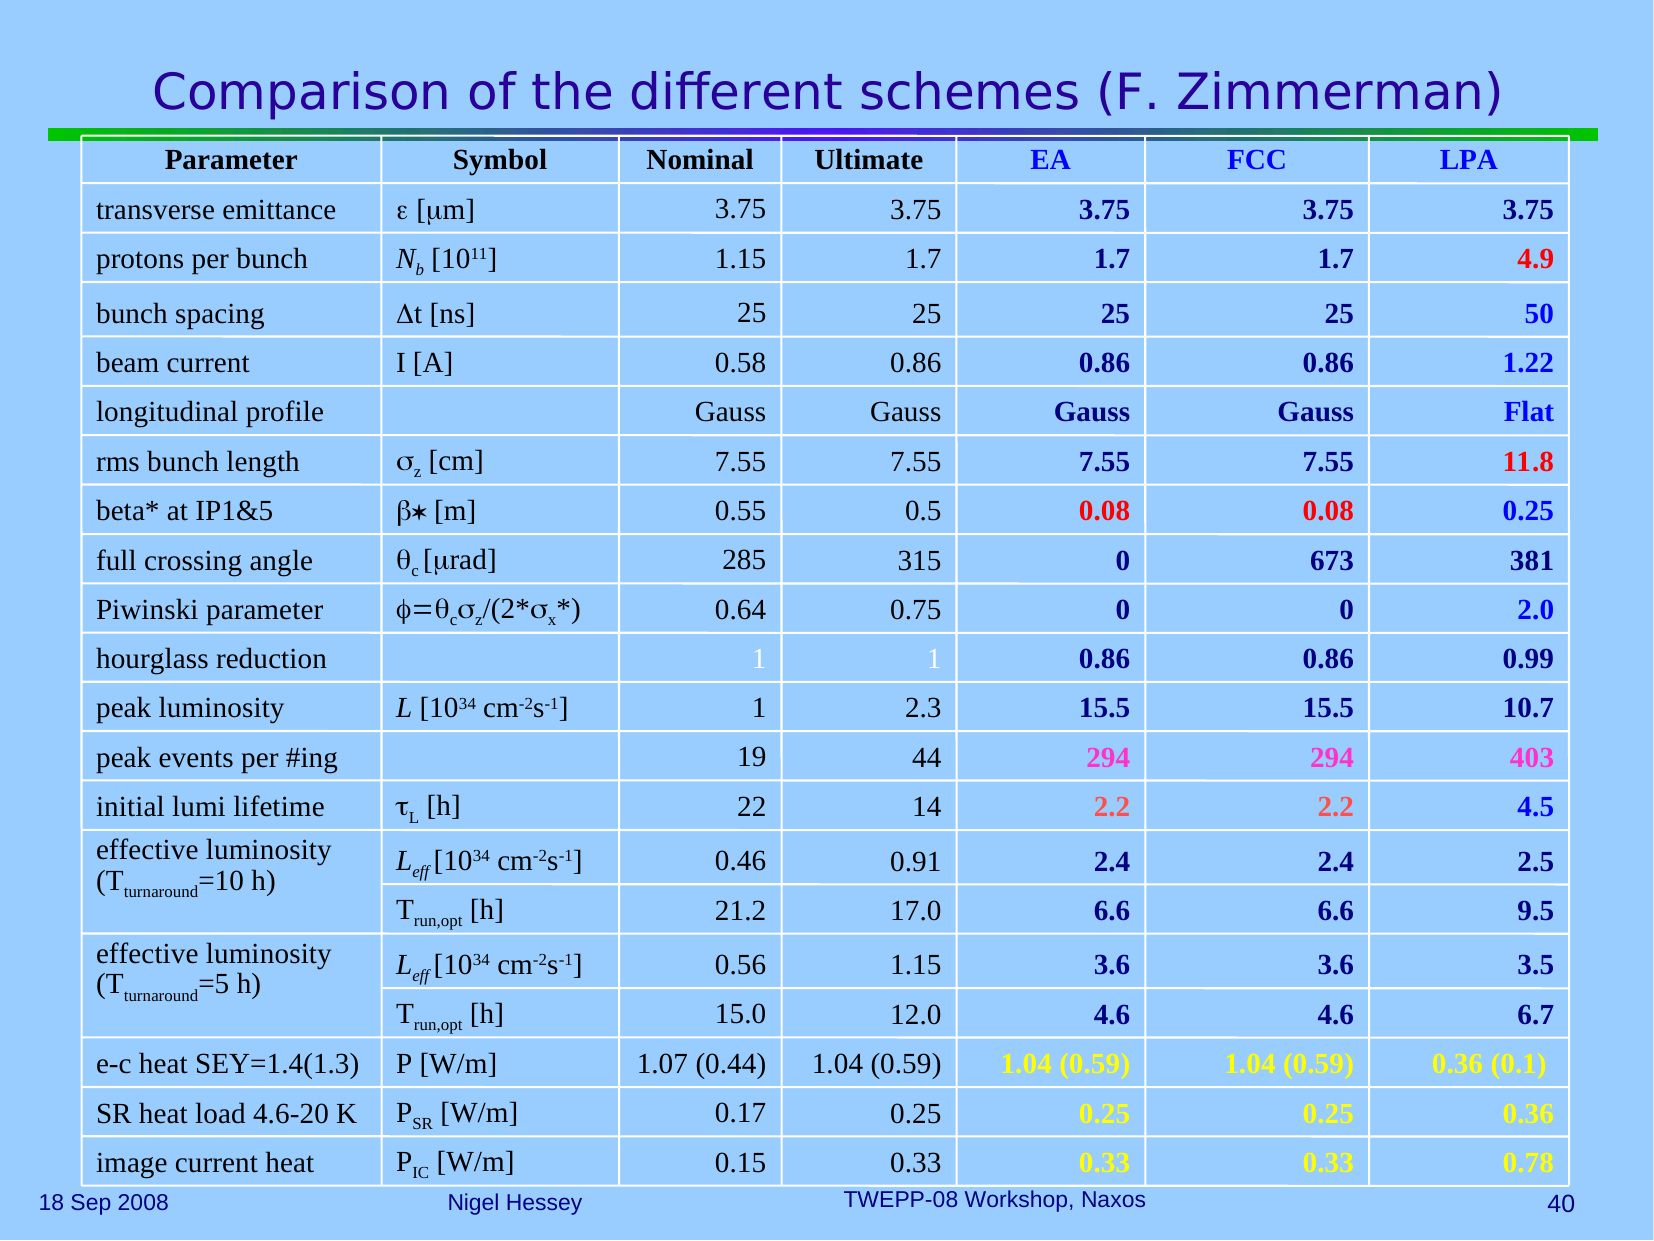

# Comparison of the different schemes (F. Zimmerman)
Parameter
Symbol
Nominal
Ultimate
EA
FCC
LPA
transverse emittance
 [m]
3.75
3.75
3.75
3.75
3.75
protons per bunch
Nb [1011]
1.15
1.7
1.7
1.7
4.9
bunch spacing
t [ns]
25
25
25
25
50
beam current
I [A]
0.58
0.86
0.86
0.86
1.22
longitudinal profile
Gauss
Gauss
Gauss
Gauss
Flat
rms bunch length
z [cm]
7.55
7.55
7.55
7.55
11.8
beta* at IP1&5
 [m]
0.55
0.5
0.08
0.08
0.25
full crossing angle
c [rad]
285
315
0
673
381
Piwinski parameter
cz/(2*x*)‏
0.64
0.75
0
0
2.0
hourglass reduction
1
1
0.86
0.86
0.99
peak luminosity
L [1034 cm-2s-1]
1
2.3
15.5
15.5
10.7
peak events per #ing
19
44
294
294
403
initial lumi lifetime
L [h]
22
14
2.2
2.2
4.5
effective luminosity
(Tturnaround=10 h)‏
Leff [1034 cm-2s-1]
0.46
0.91
2.4
2.4
2.5
Trun,opt [h]
21.2
17.0
6.6
6.6
9.5
effective luminosity
(Tturnaround=5 h)‏
Leff [1034 cm-2s-1]
0.56
1.15
3.6
3.6
3.5
Trun,opt [h]
15.0
12.0
4.6
4.6
6.7
e-c heat SEY=1.4(1.3)‏
P [W/m]
1.07 (0.44)‏
1.04 (0.59)‏
1.04 (0.59)‏
1.04 (0.59)‏
0.36 (0.1)
SR heat load 4.6-20 K
PSR [W/m]
0.17
0.25
0.25
0.25
0.36
image current heat
PIC [W/m]
0.15
0.33
0.33
0.33
0.78